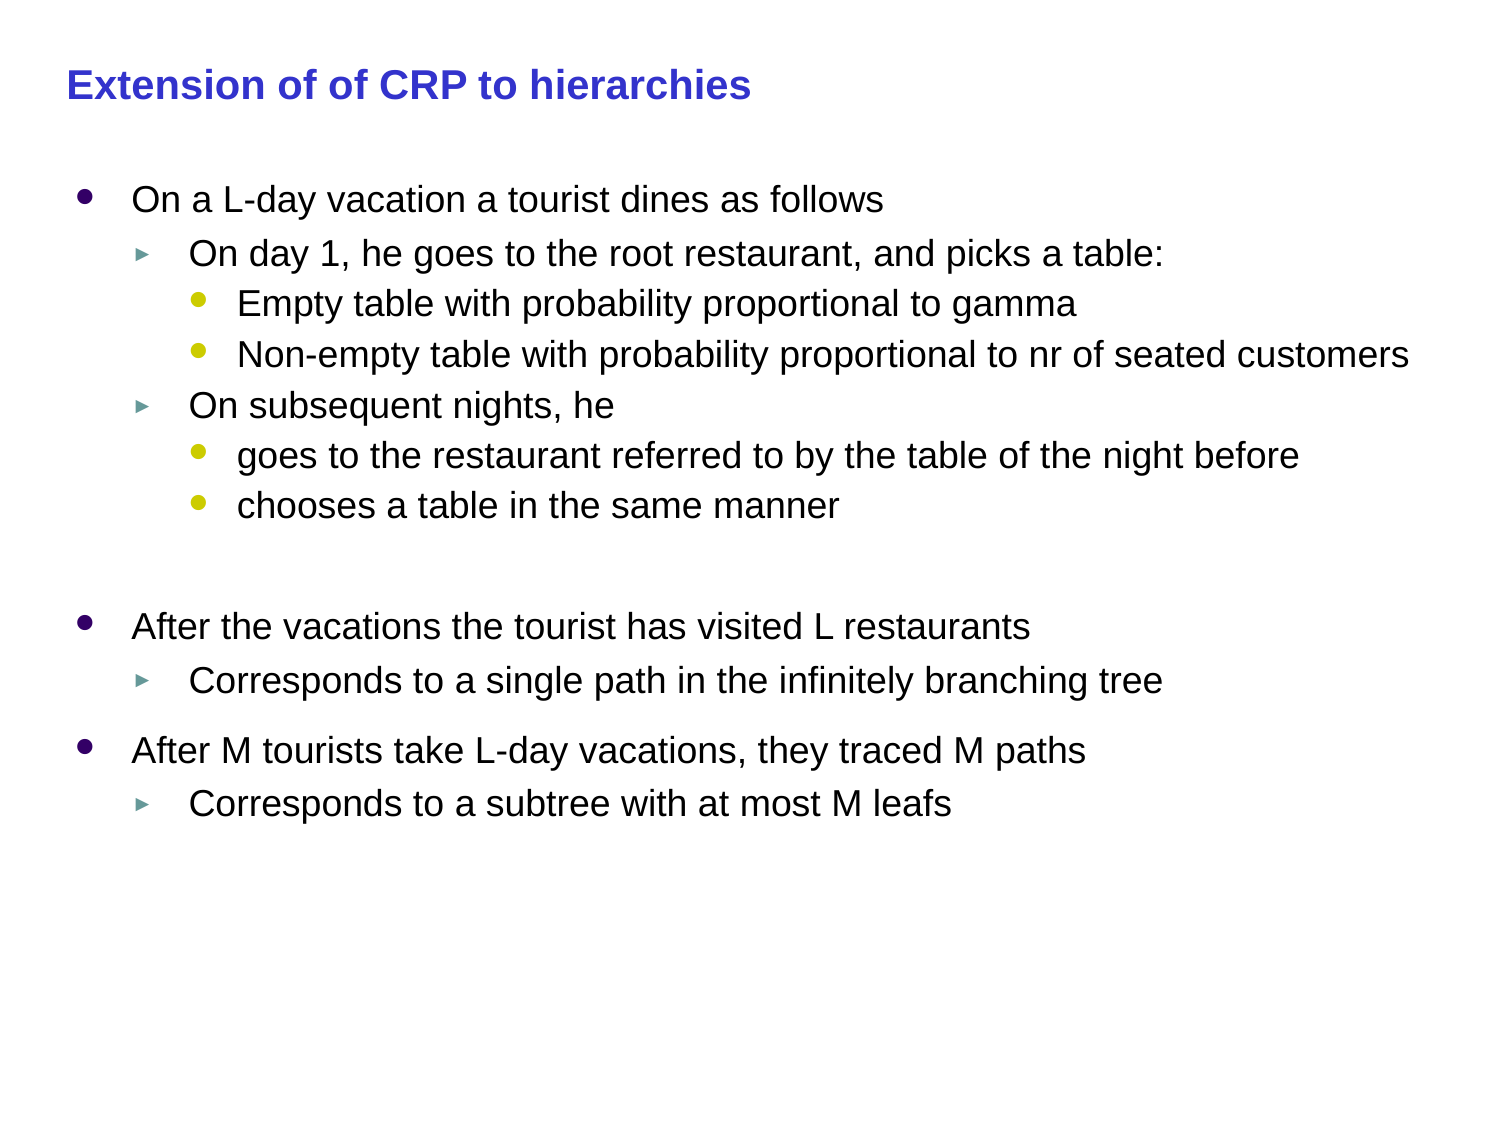

# Extension of of CRP to hierarchies
On a L-day vacation a tourist dines as follows
On day 1, he goes to the root restaurant, and picks a table:
Empty table with probability proportional to gamma
Non-empty table with probability proportional to nr of seated customers
On subsequent nights, he
goes to the restaurant referred to by the table of the night before
chooses a table in the same manner
After the vacations the tourist has visited L restaurants
Corresponds to a single path in the infinitely branching tree
After M tourists take L-day vacations, they traced M paths
Corresponds to a subtree with at most M leafs